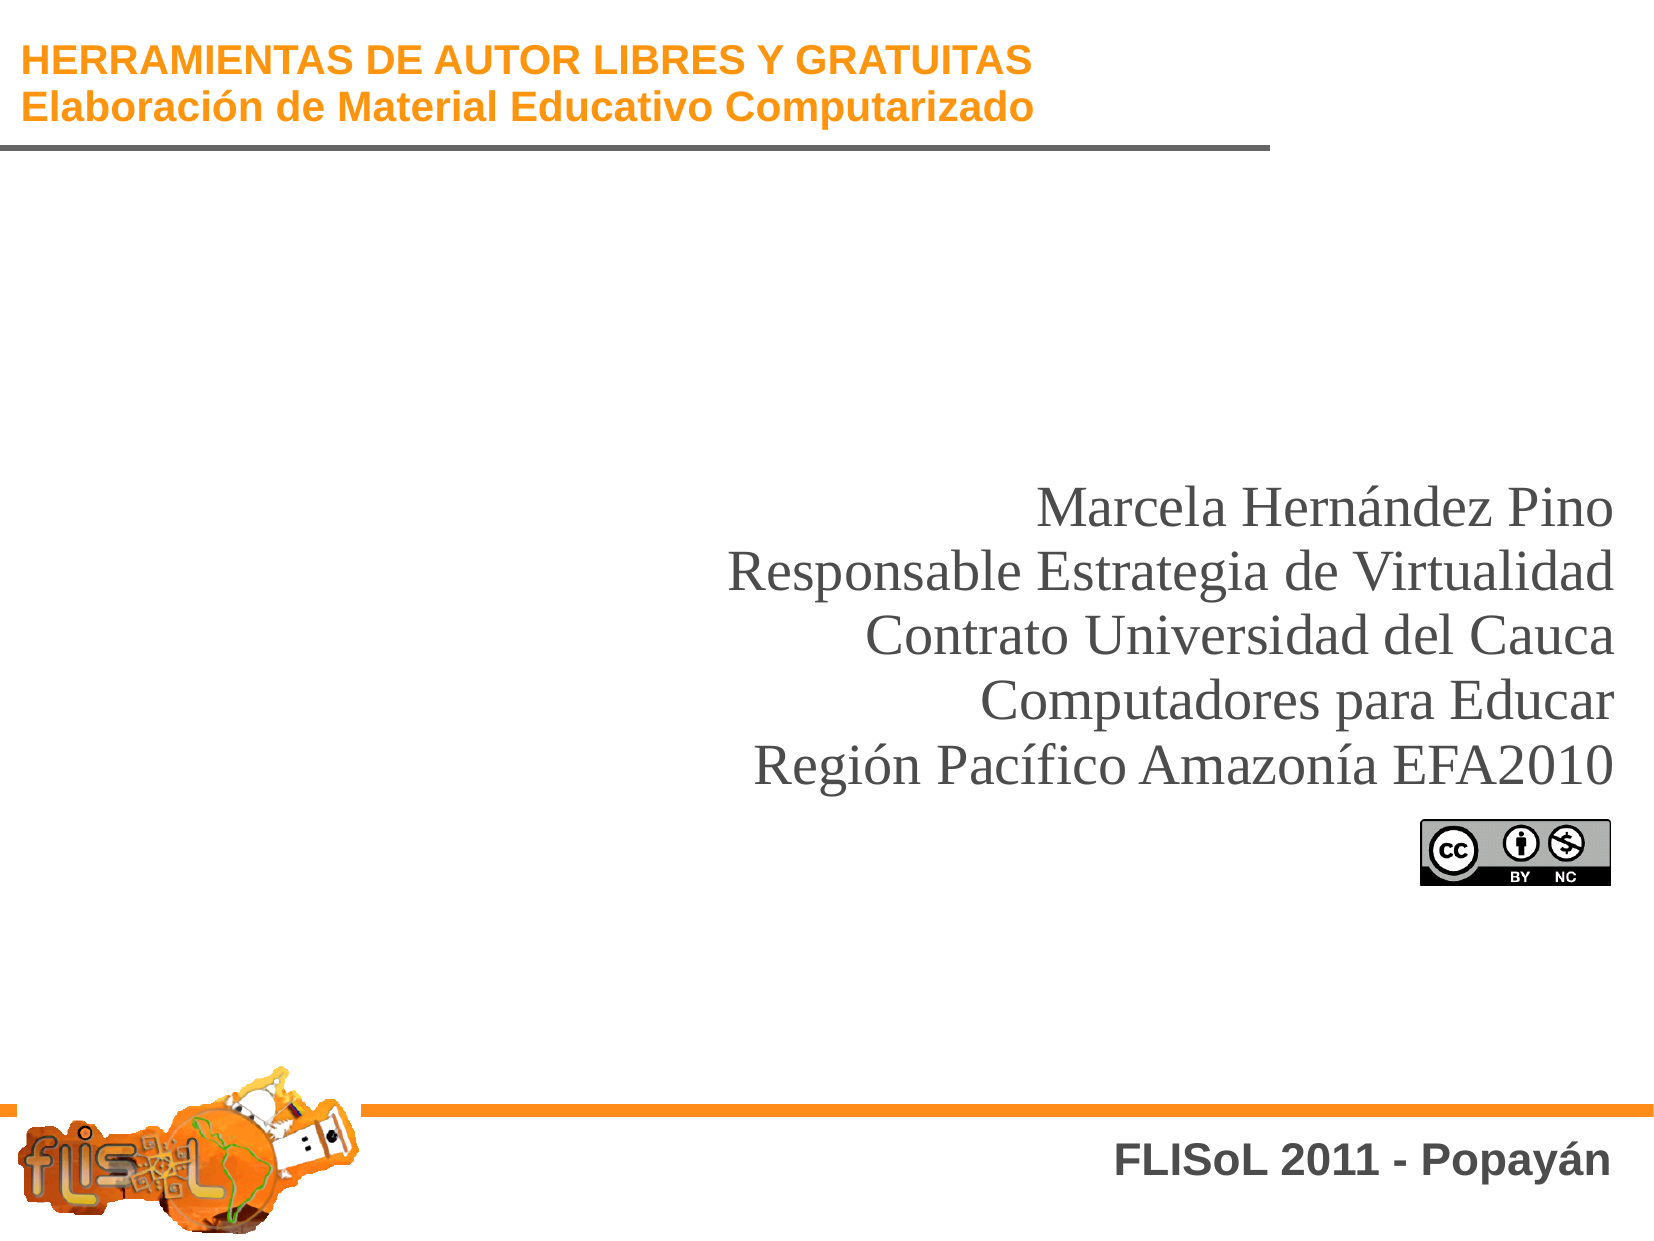

Marcela Hernández Pino
Responsable Estrategia de Virtualidad
Contrato Universidad del Cauca
Computadores para Educar
Región Pacífico Amazonía EFA2010